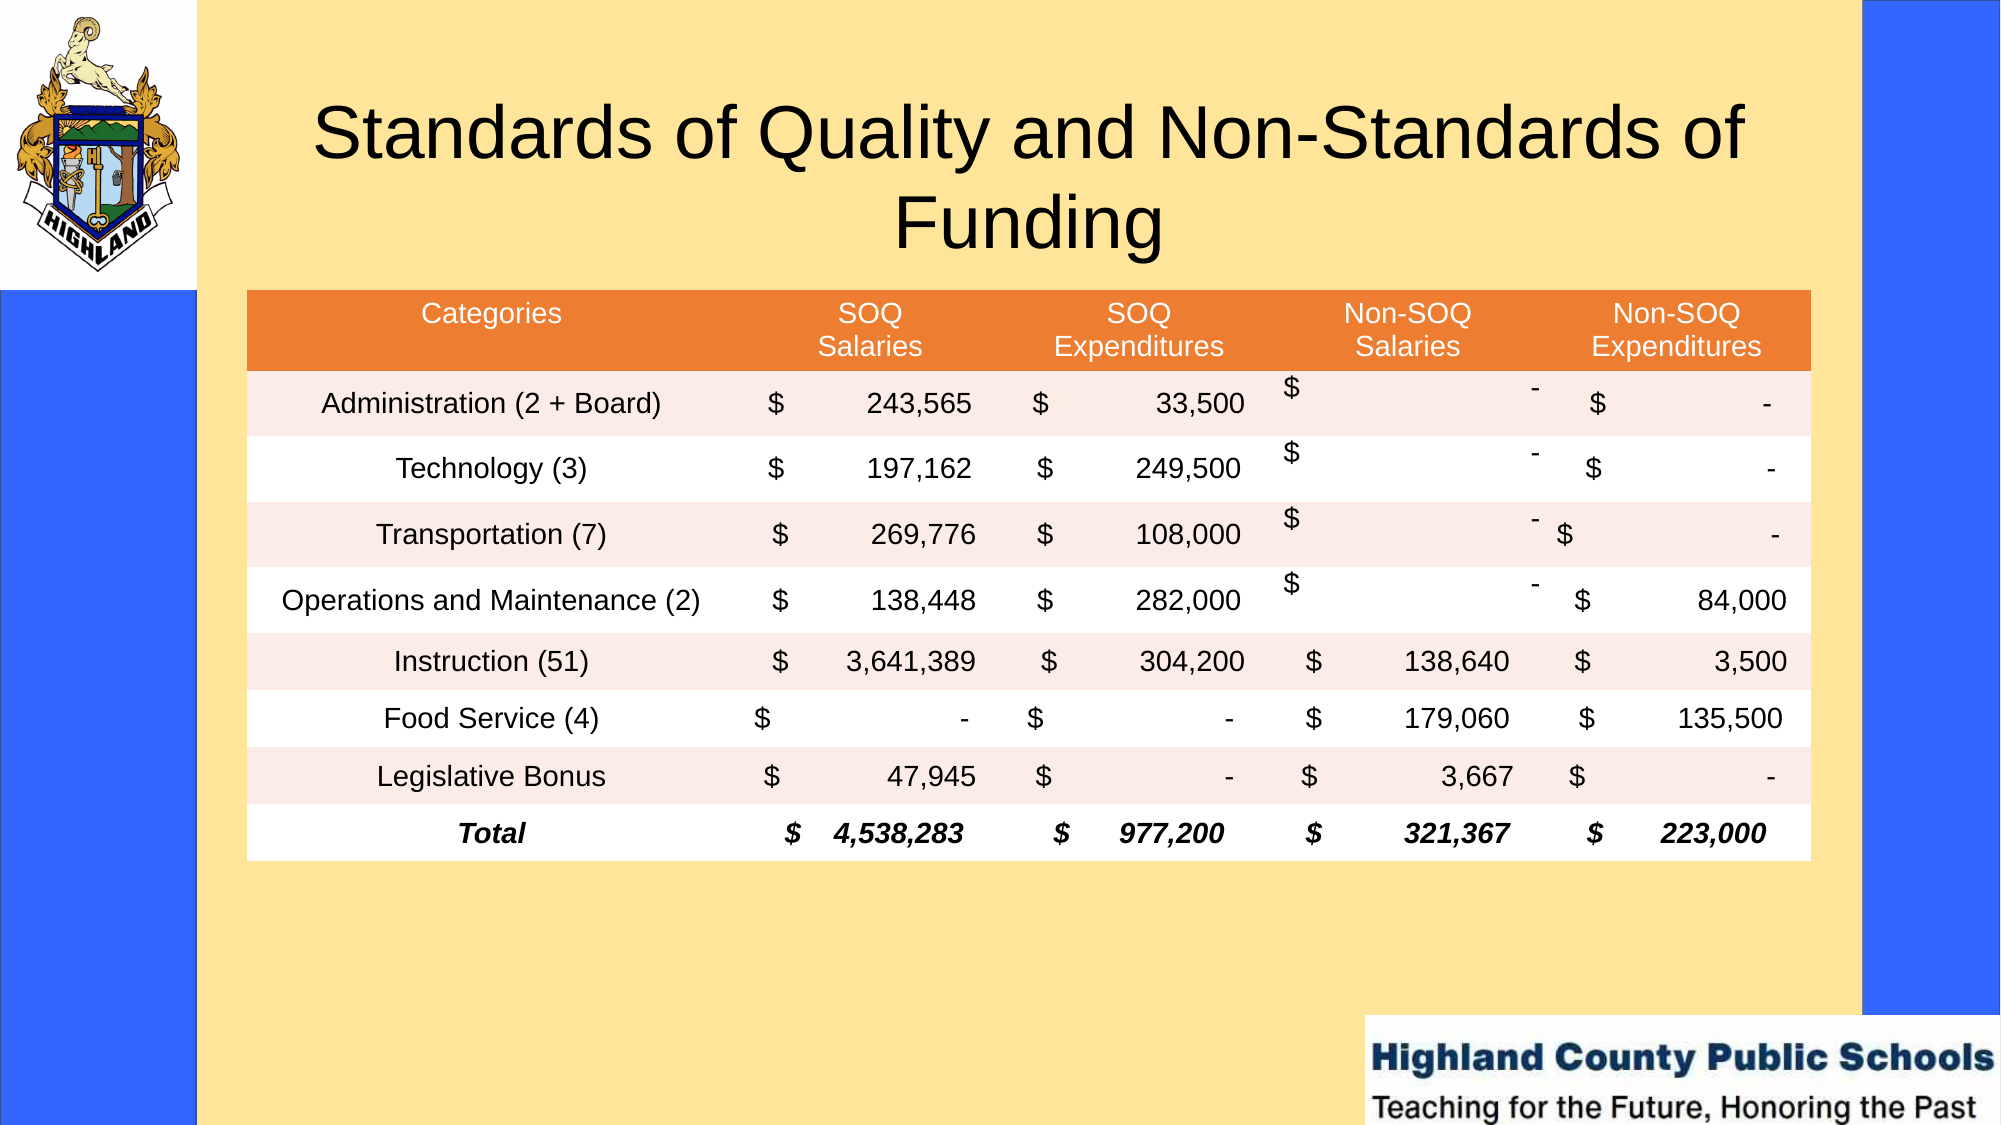

# Standards of Quality and Non-Standards of Funding
| Categories | SOQ Salaries | SOQ Expenditures | Non-SOQ Salaries | Non-SOQ Expenditures |
| --- | --- | --- | --- | --- |
| Administration (2 + Board) | $ 243,565 | $ 33,500 | $ - | $ - |
| Technology (3) | $ 197,162 | $ 249,500 | $ - | $ - |
| Transportation (7) | $ 269,776 | $ 108,000 | $ - | $ - |
| Operations and Maintenance (2) | $ 138,448 | $ 282,000 | $ - | $ 84,000 |
| Instruction (51) | $ 3,641,389 | $ 304,200 | $ 138,640 | $ 3,500 |
| Food Service (4) | $ - | $ - | $ 179,060 | $ 135,500 |
| Legislative Bonus | $ 47,945 | $ - | $ 3,667 | $ - |
| Total | $ 4,538,283 | $ 977,200 | $ 321,367 | $ 223,000 |